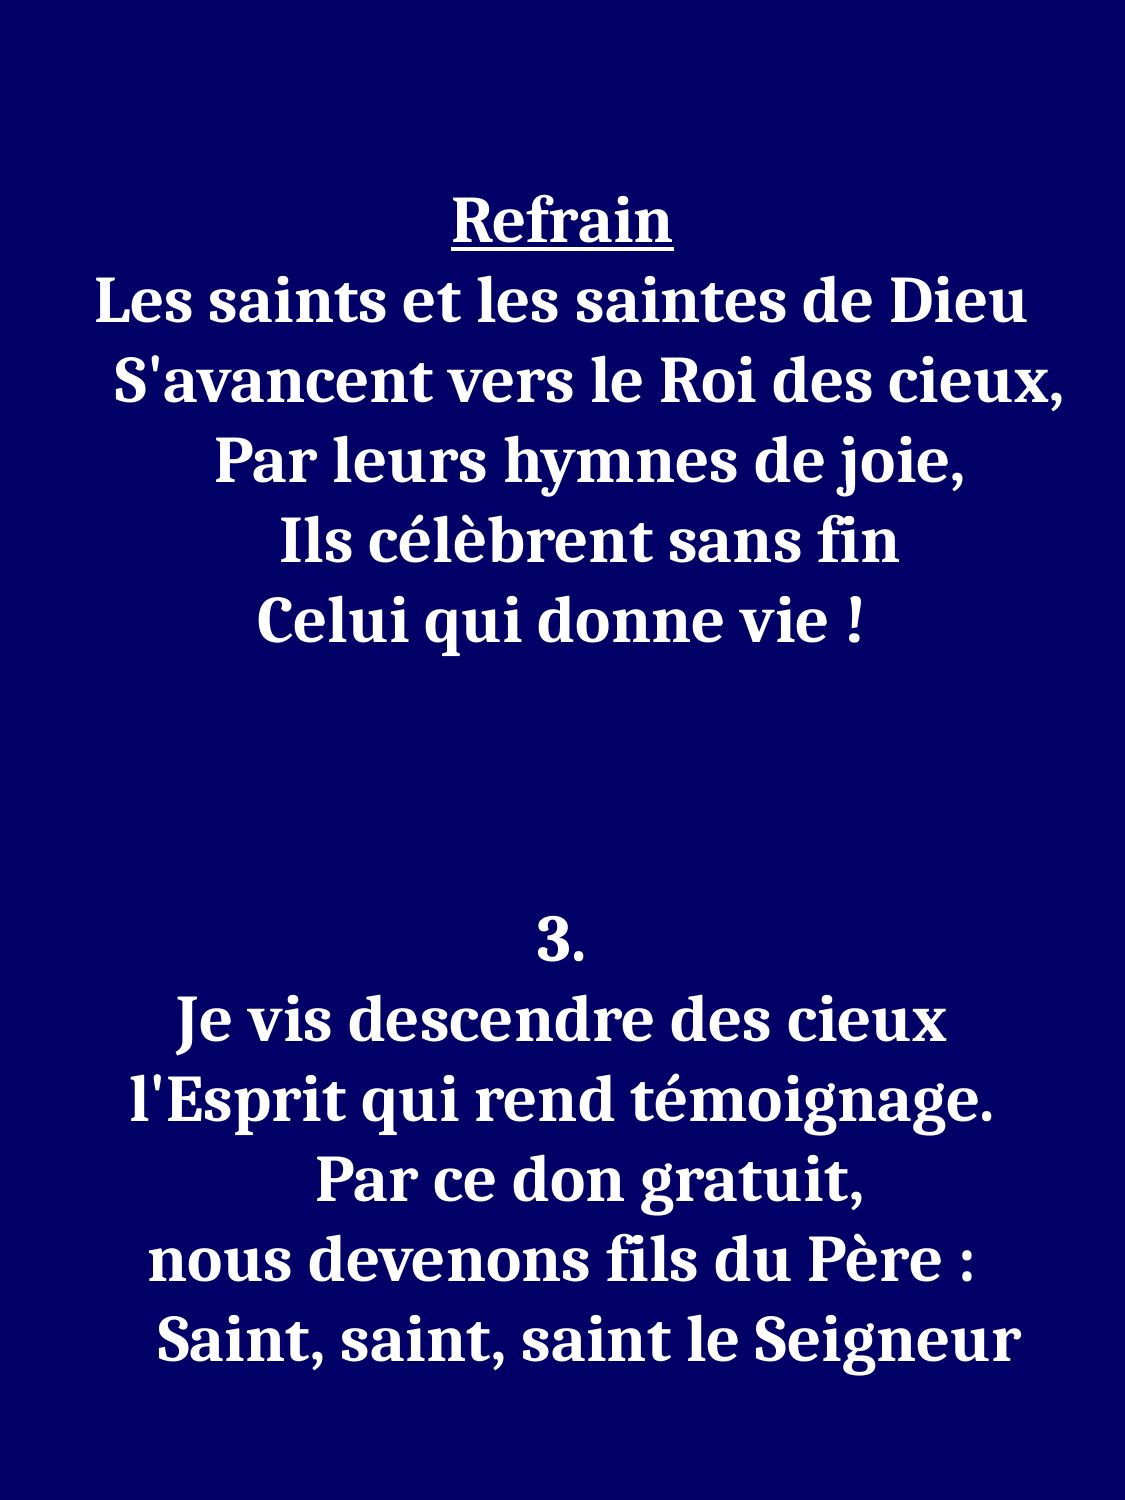

Refrain
Les saints et les saintes de Dieu
S'avancent vers le Roi des cieux,
Par leurs hymnes de joie,
Ils célèbrent sans fin
Celui qui donne vie !
3.
Je vis descendre des cieux
l'Esprit qui rend témoignage.
Par ce don gratuit,
nous devenons fils du Père :
Saint, saint, saint le Seigneur